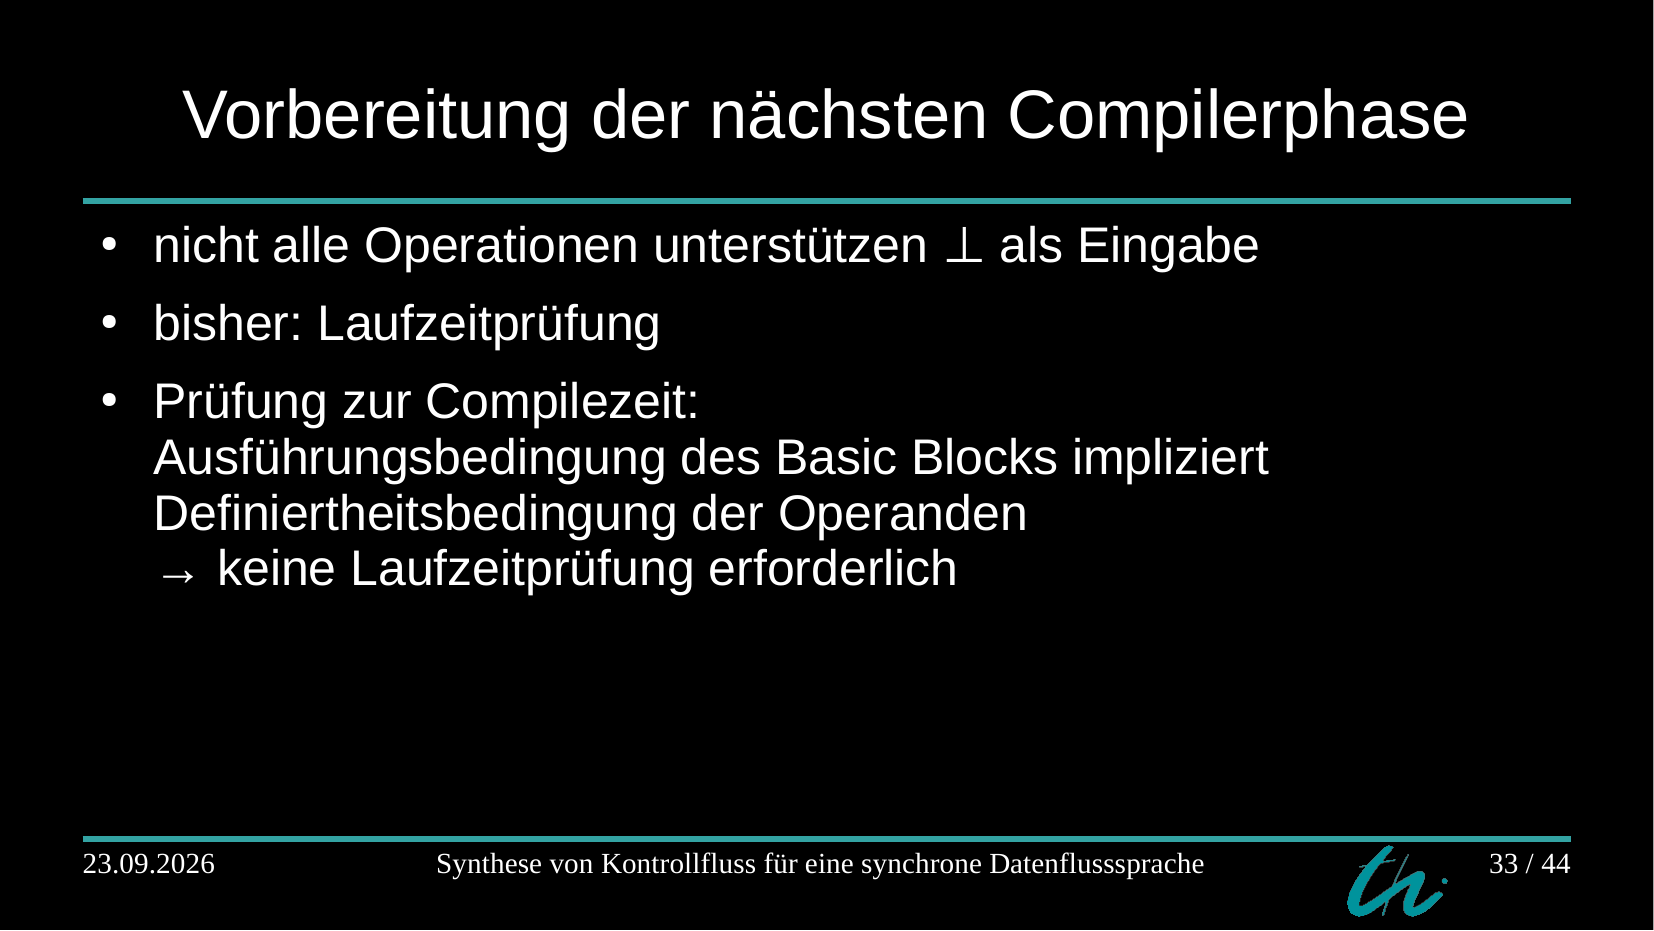

# Vorbereitung der nächsten Compilerphase
nicht alle Operationen unterstützen ⊥ als Eingabe
bisher: Laufzeitprüfung
Prüfung zur Compilezeit:
Ausführungsbedingung des Basic Blocks impliziert Definiertheitsbedingung der Operanden
→ keine Laufzeitprüfung erforderlich
Synthese von Kontrollfluss für eine synchrone Datenflusssprache
33